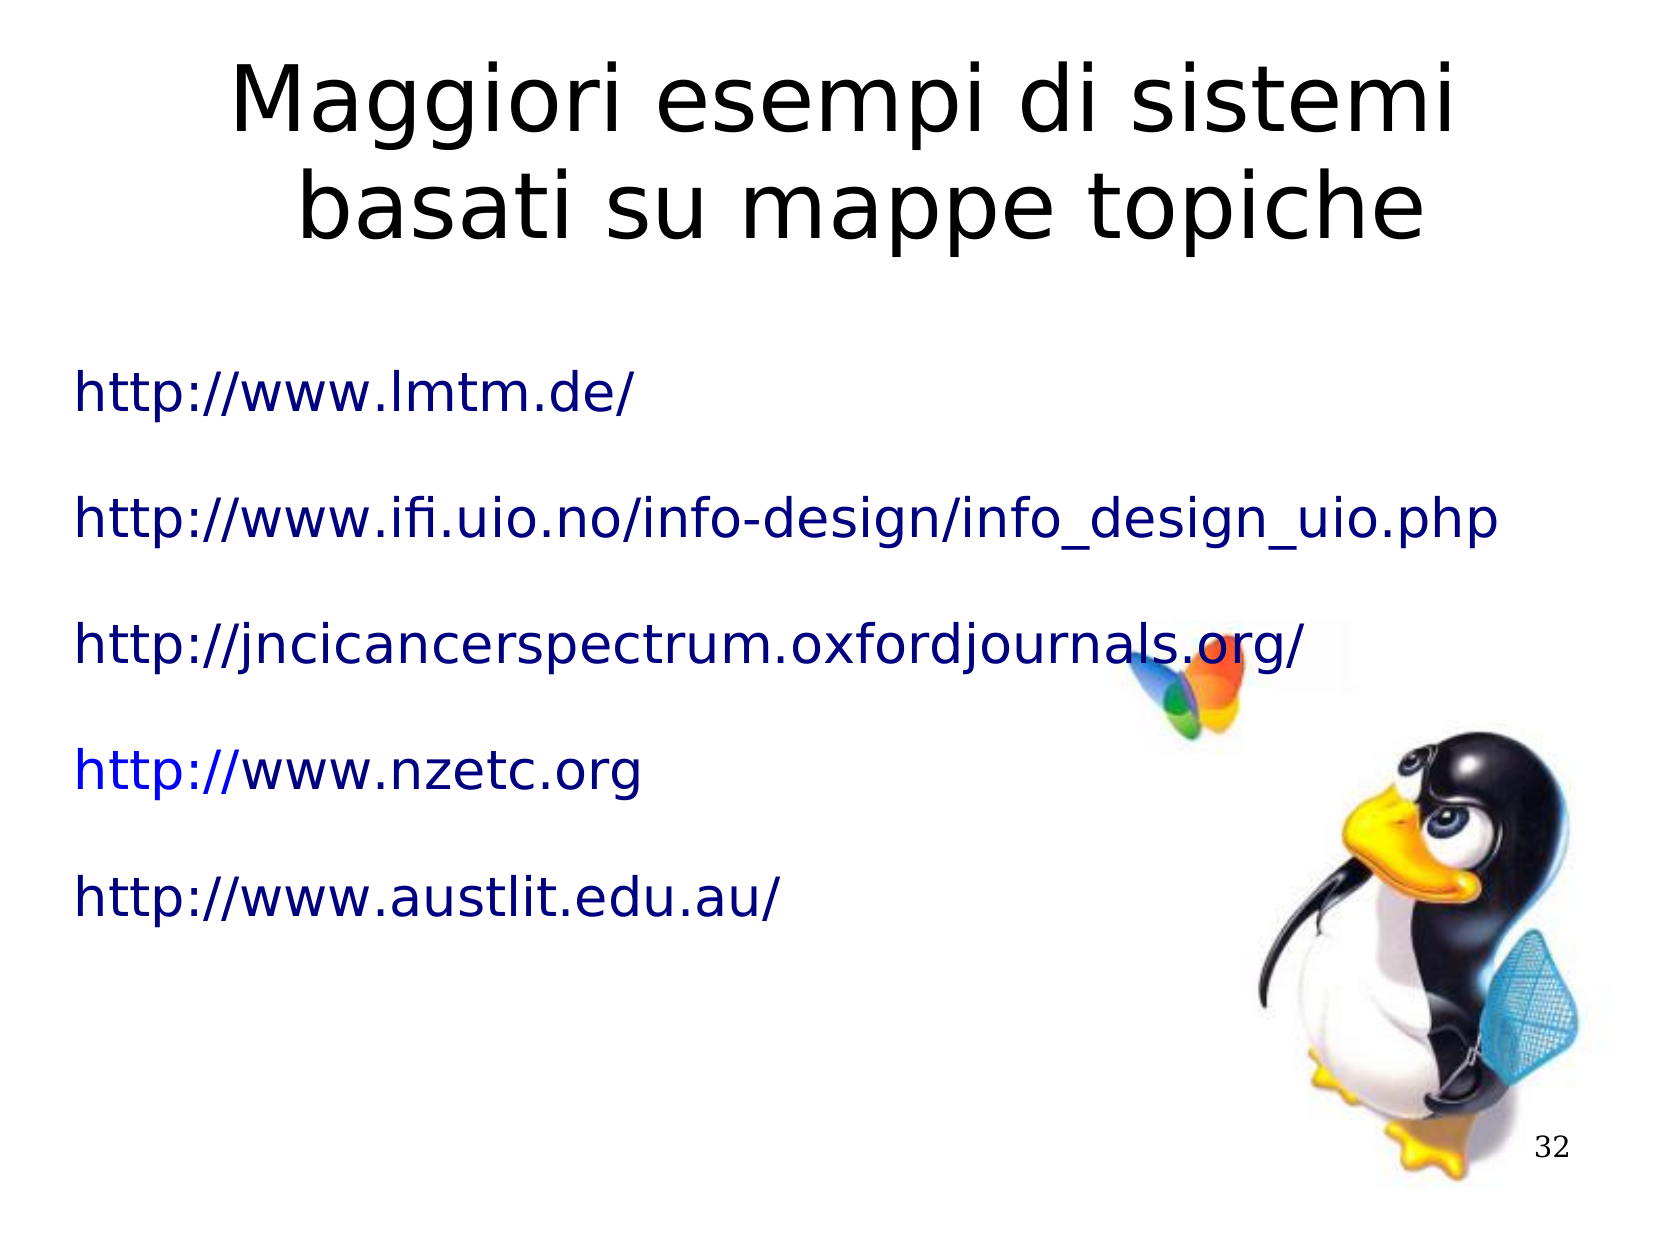

# Maggiori esempi di sistemi basati su mappe topiche
http://www.lmtm.de/
http://www.ifi.uio.no/info-design/info_design_uio.php
http://jncicancerspectrum.oxfordjournals.org/
http://www.nzetc.org
http://www.austlit.edu.au/
32